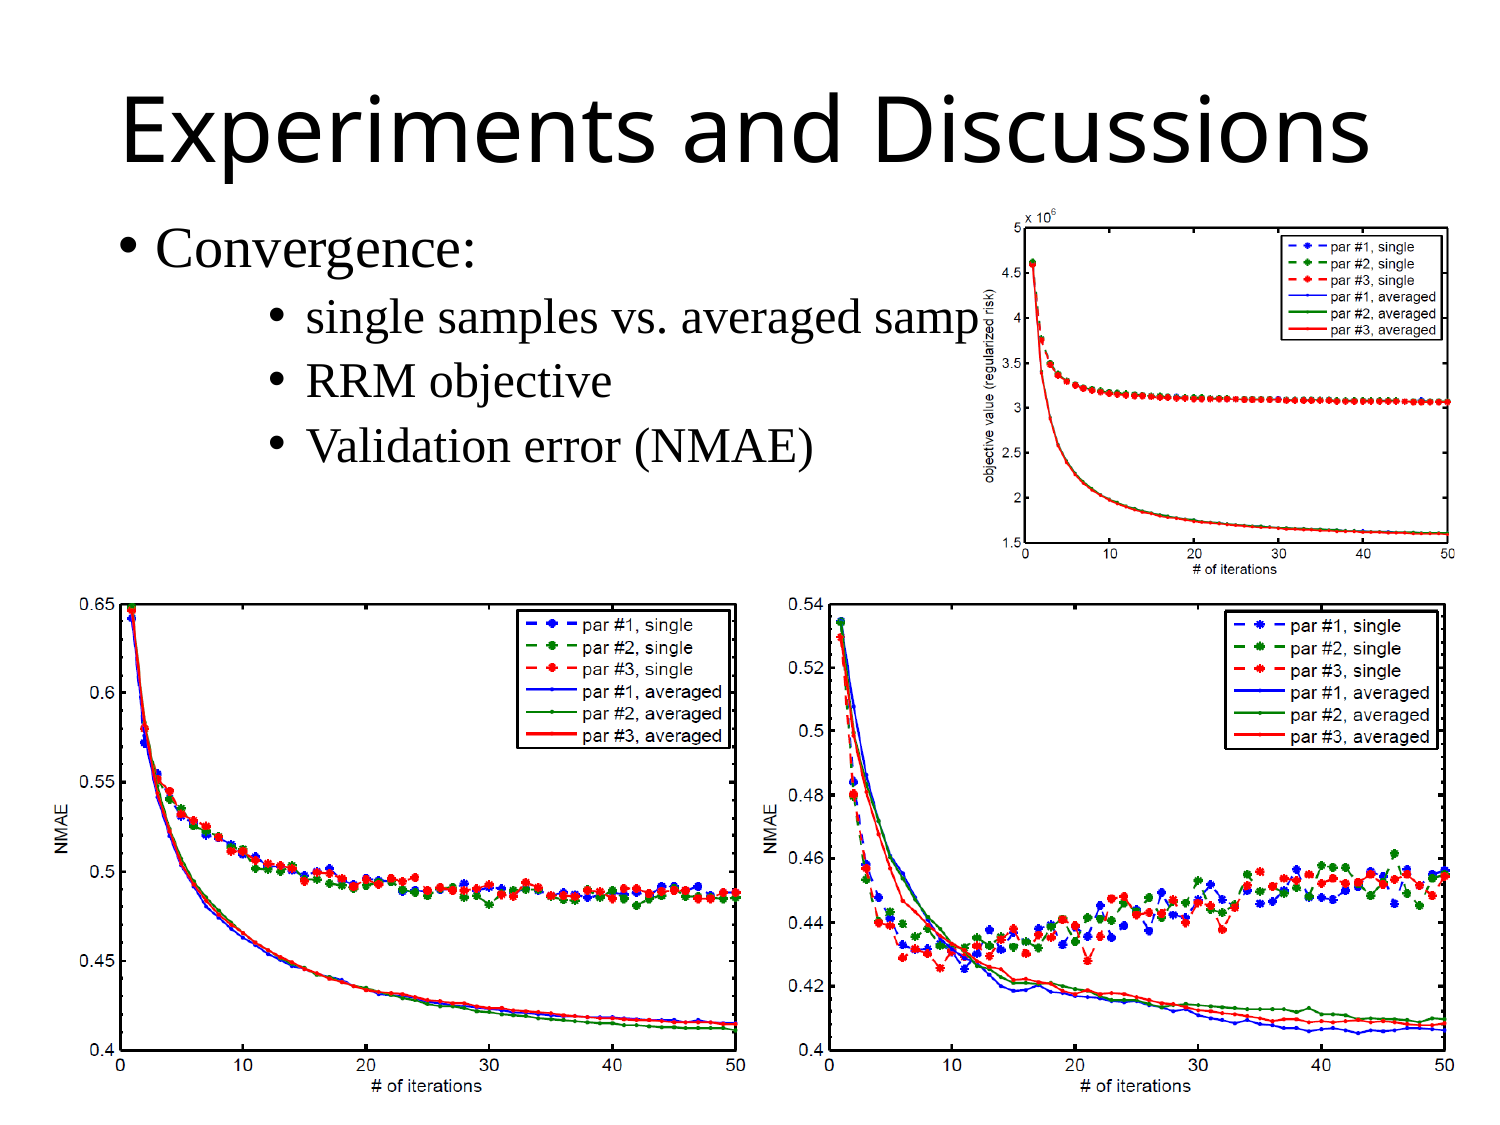

Experiments and Discussions
Convergence:
single samples vs. averaged samples
RRM objective
Validation error (NMAE)